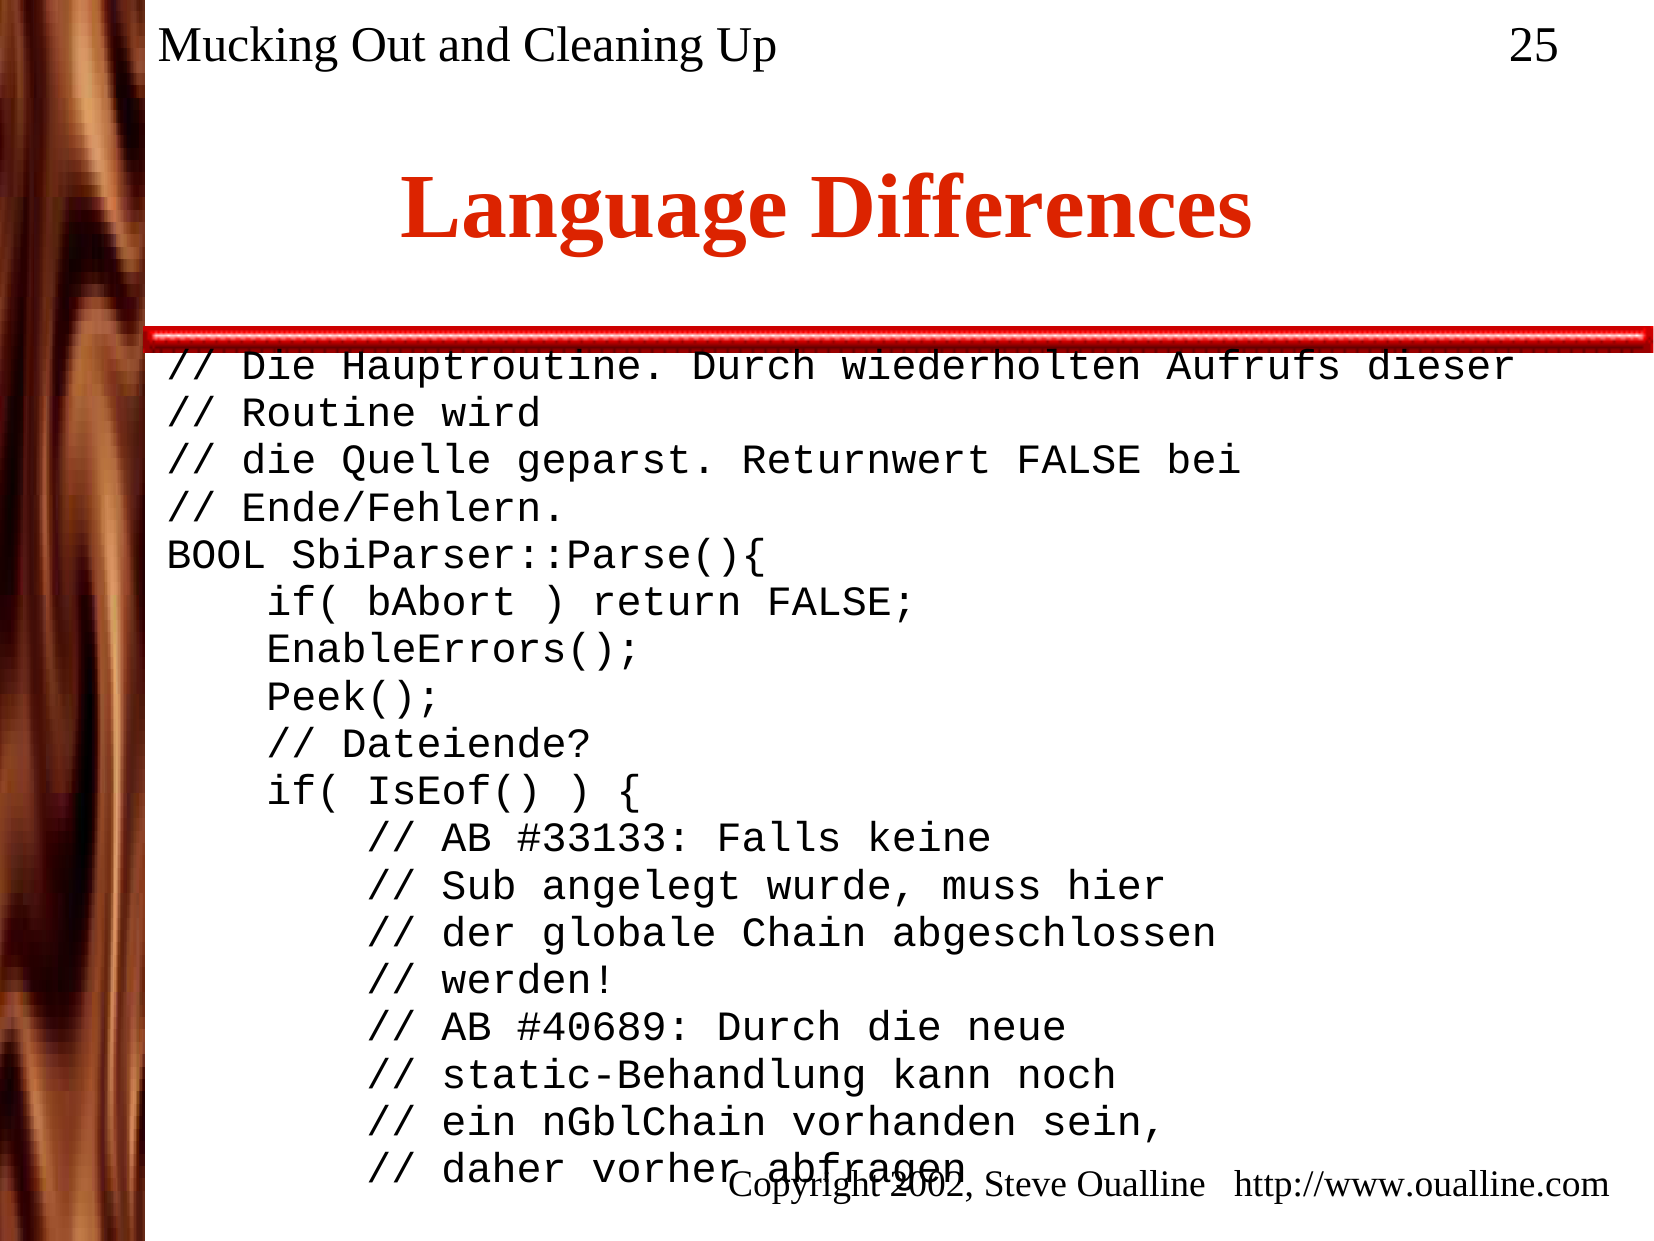

# Language Differences
// Die Hauptroutine. Durch wiederholten Aufrufs dieser
// Routine wird
// die Quelle geparst. Returnwert FALSE bei
// Ende/Fehlern.
BOOL SbiParser::Parse(){
 if( bAbort ) return FALSE;
 EnableErrors();
 Peek();
 // Dateiende?
 if( IsEof() ) {
 // AB #33133: Falls keine
 // Sub angelegt wurde, muss hier
 // der globale Chain abgeschlossen
 // werden!
 // AB #40689: Durch die neue
 // static-Behandlung kann noch
 // ein nGblChain vorhanden sein,
 // daher vorher abfragen